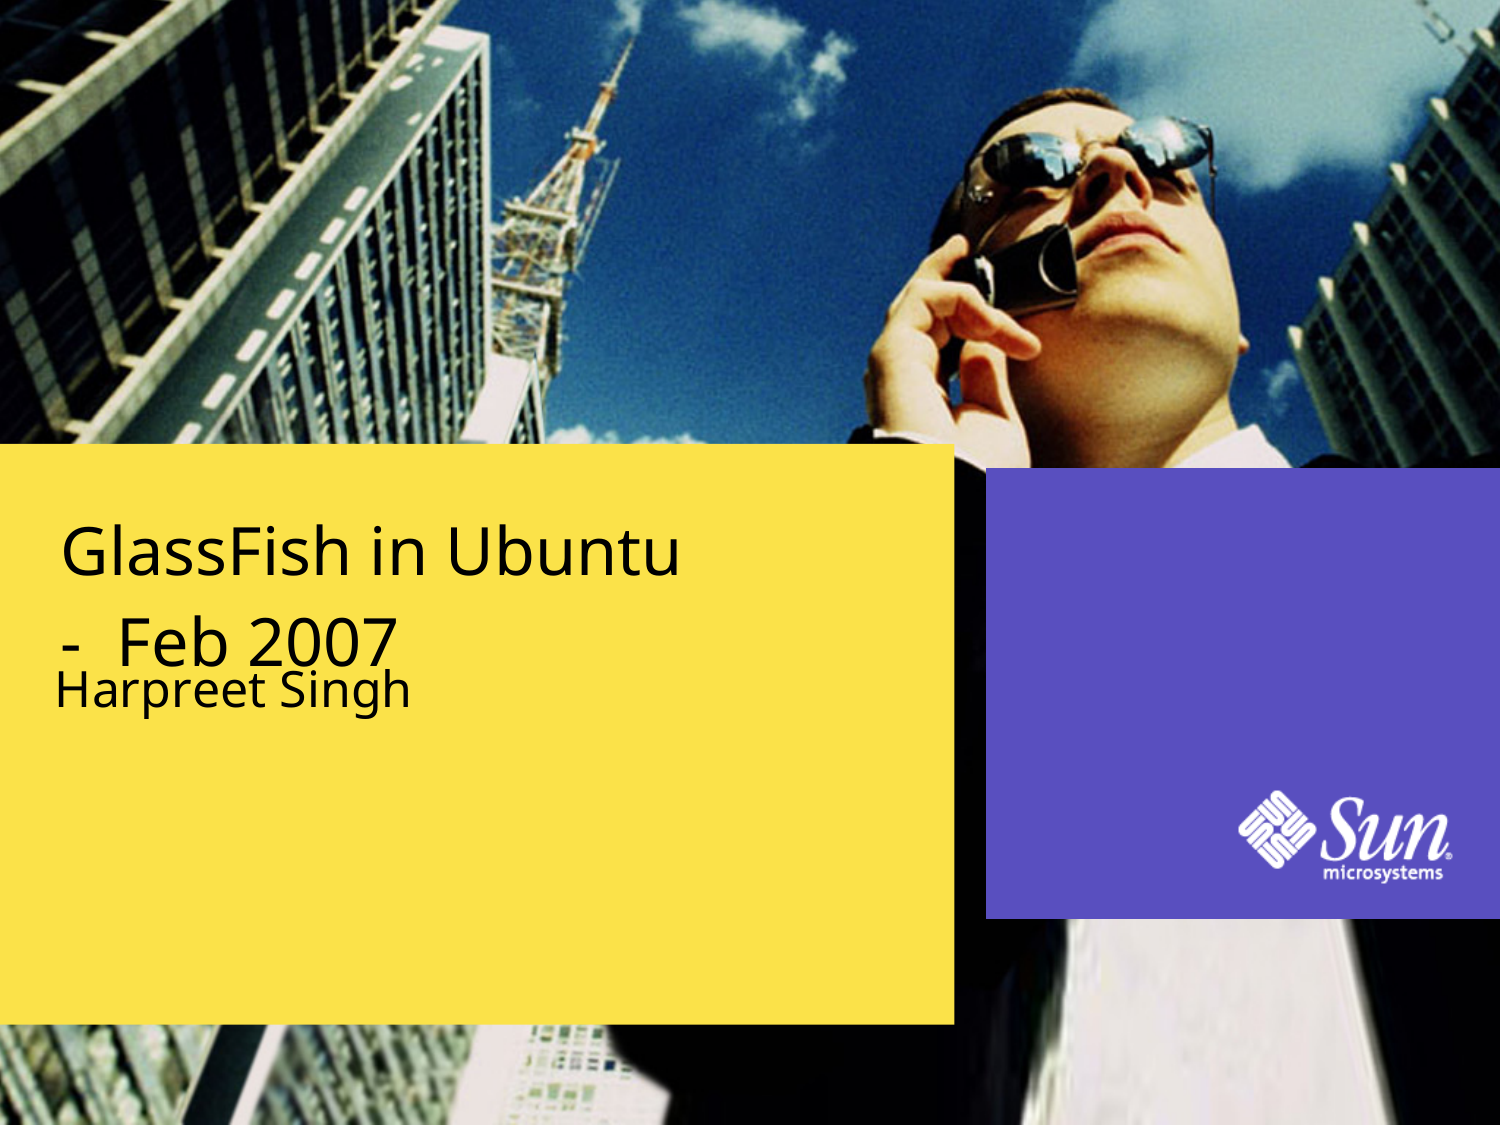

# GlassFish in Ubuntu - Feb 2007
Harpreet Singh